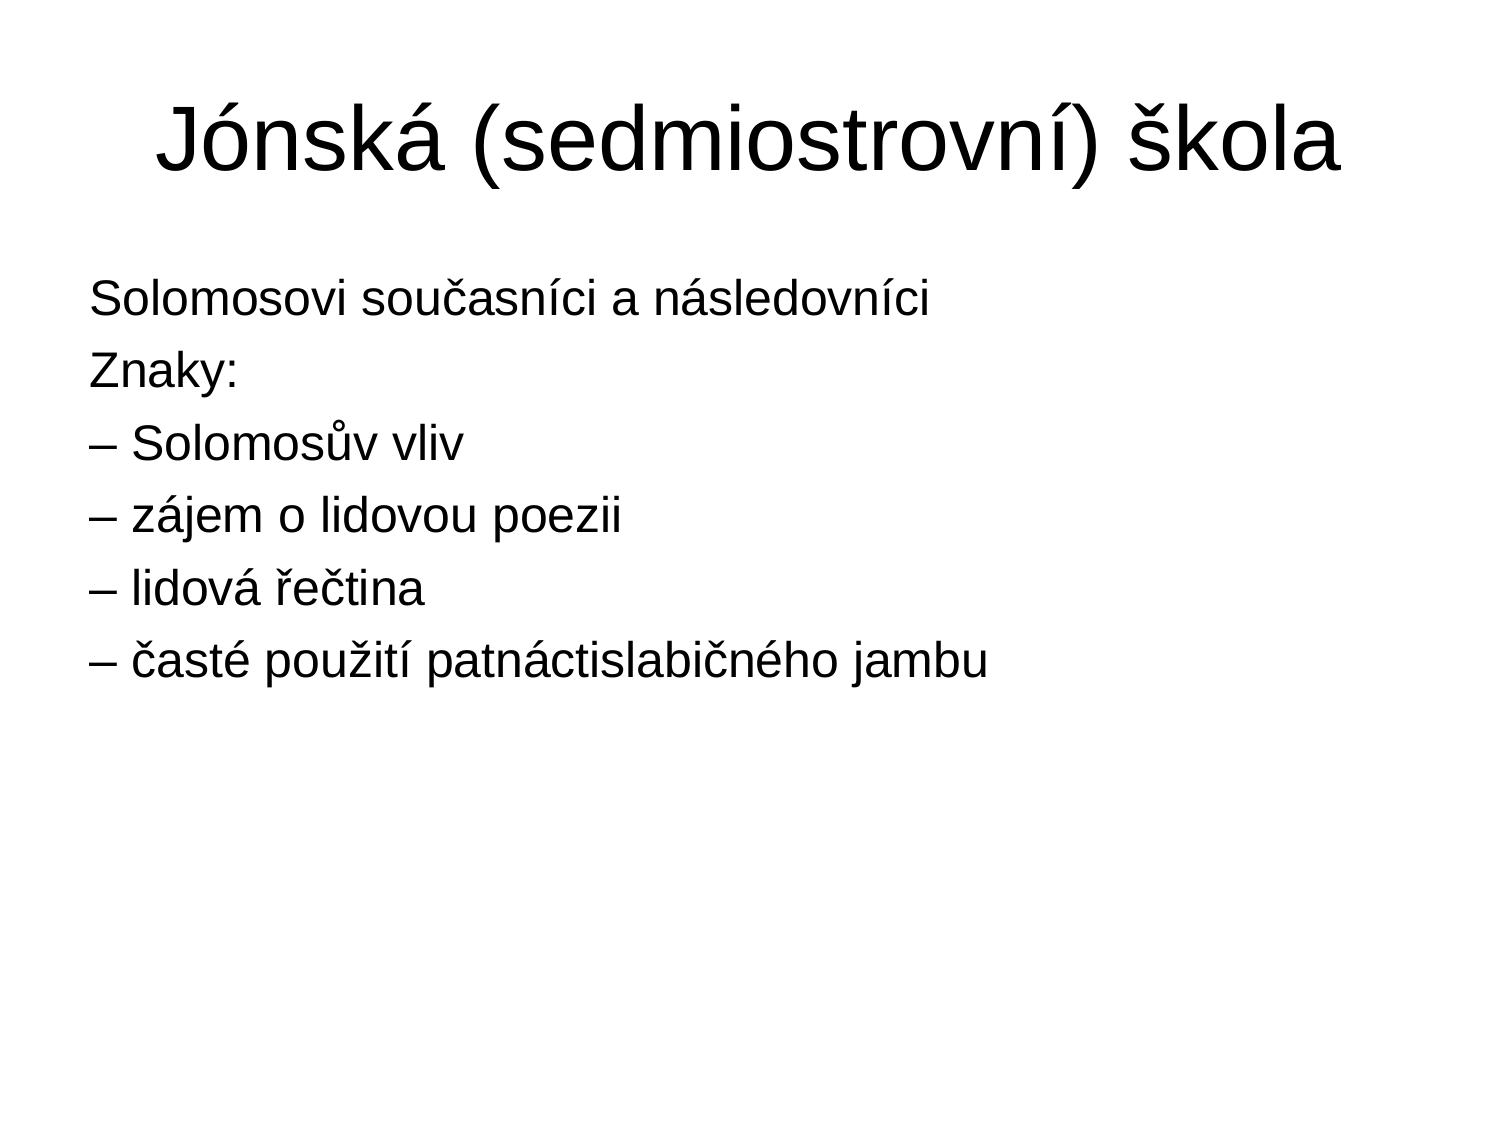

# Jónská (sedmiostrovní) škola
Solomosovi současníci a následovníci
Znaky:
– Solomosův vliv
– zájem o lidovou poezii
– lidová řečtina
– časté použití patnáctislabičného jambu